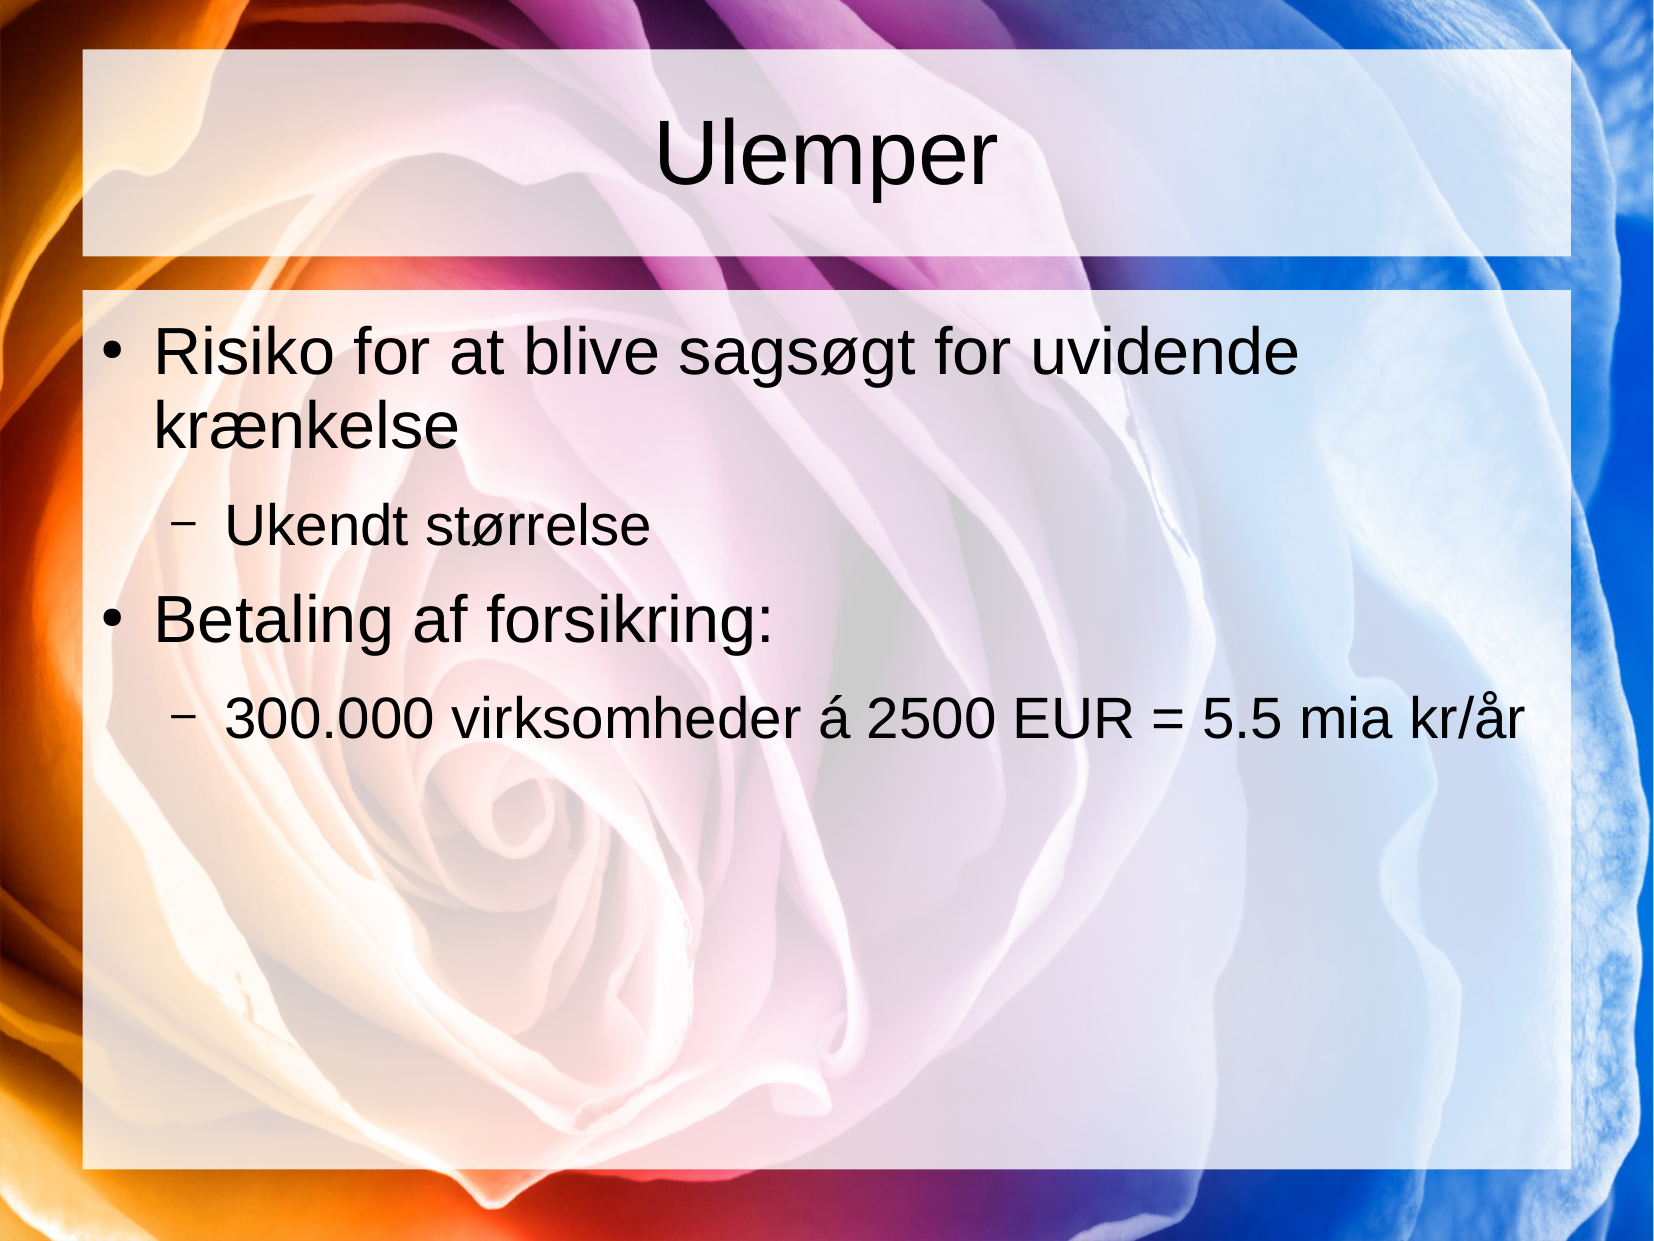

# Ulemper
Risiko for at blive sagsøgt for uvidende krænkelse
Ukendt størrelse
Betaling af forsikring:
300.000 virksomheder á 2500 EUR = 5.5 mia kr/år